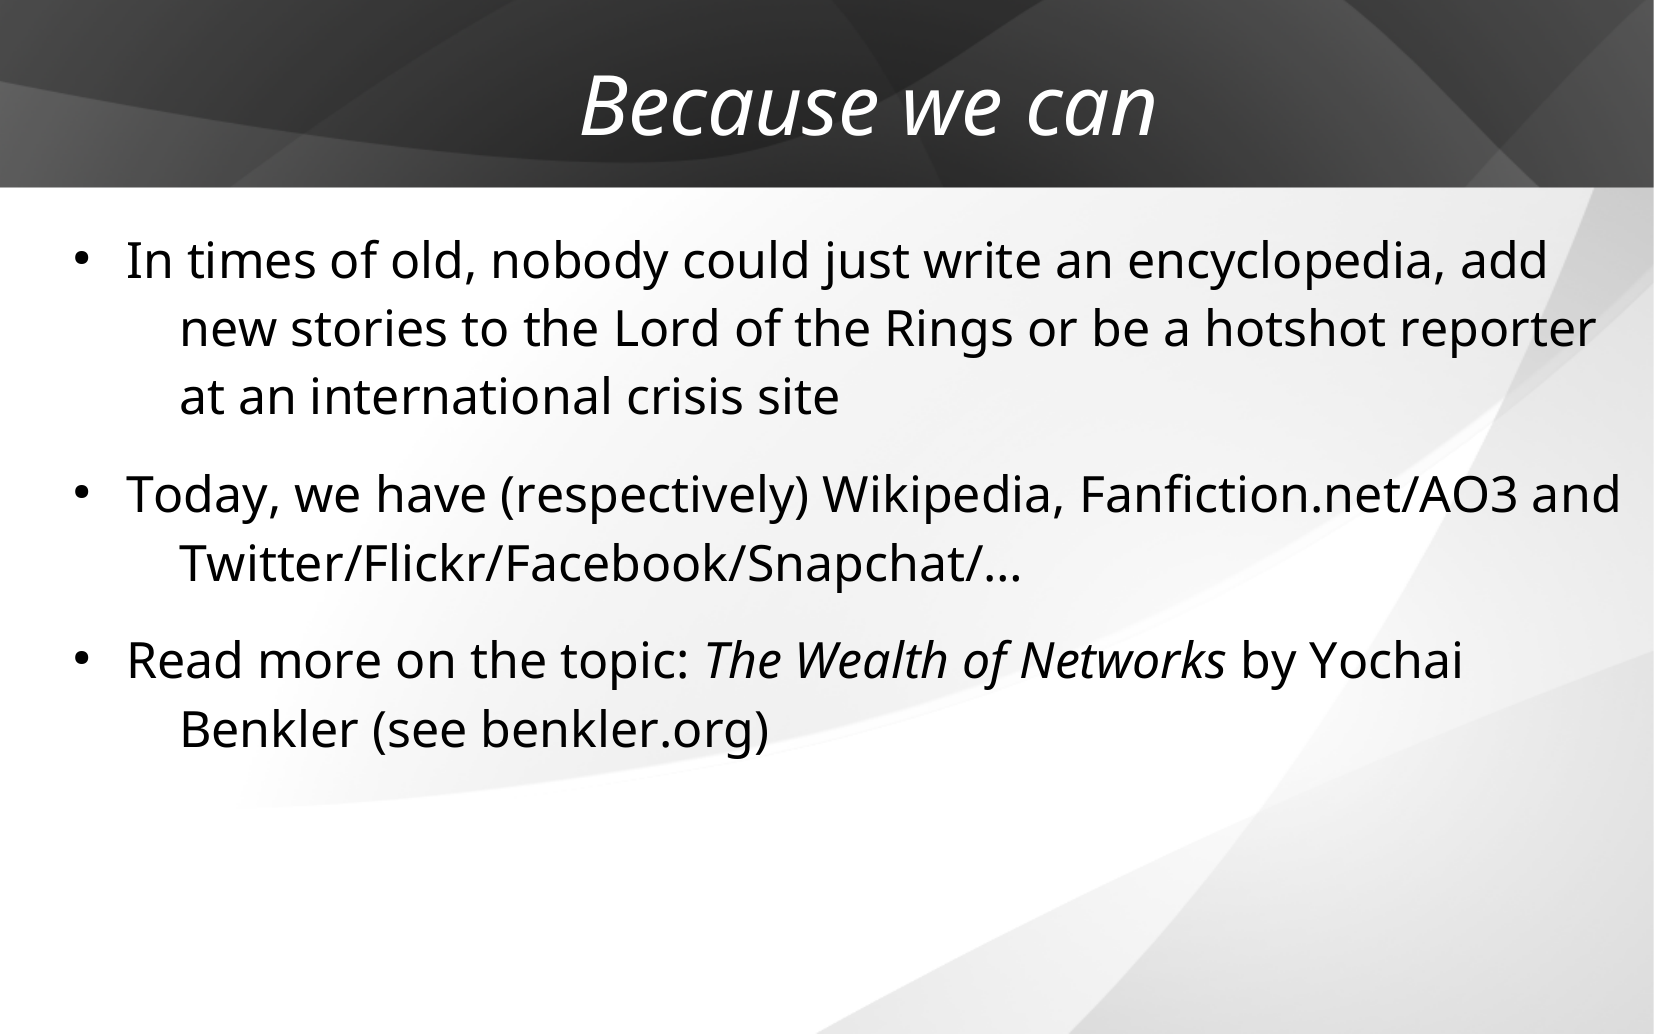

# Because we can
In times of old, nobody could just write an encyclopedia, add new stories to the Lord of the Rings or be a hotshot reporter at an international crisis site
Today, we have (respectively) Wikipedia, Fanfiction.net/AO3 and Twitter/Flickr/Facebook/Snapchat/…
Read more on the topic: The Wealth of Networks by Yochai Benkler (see benkler.org)